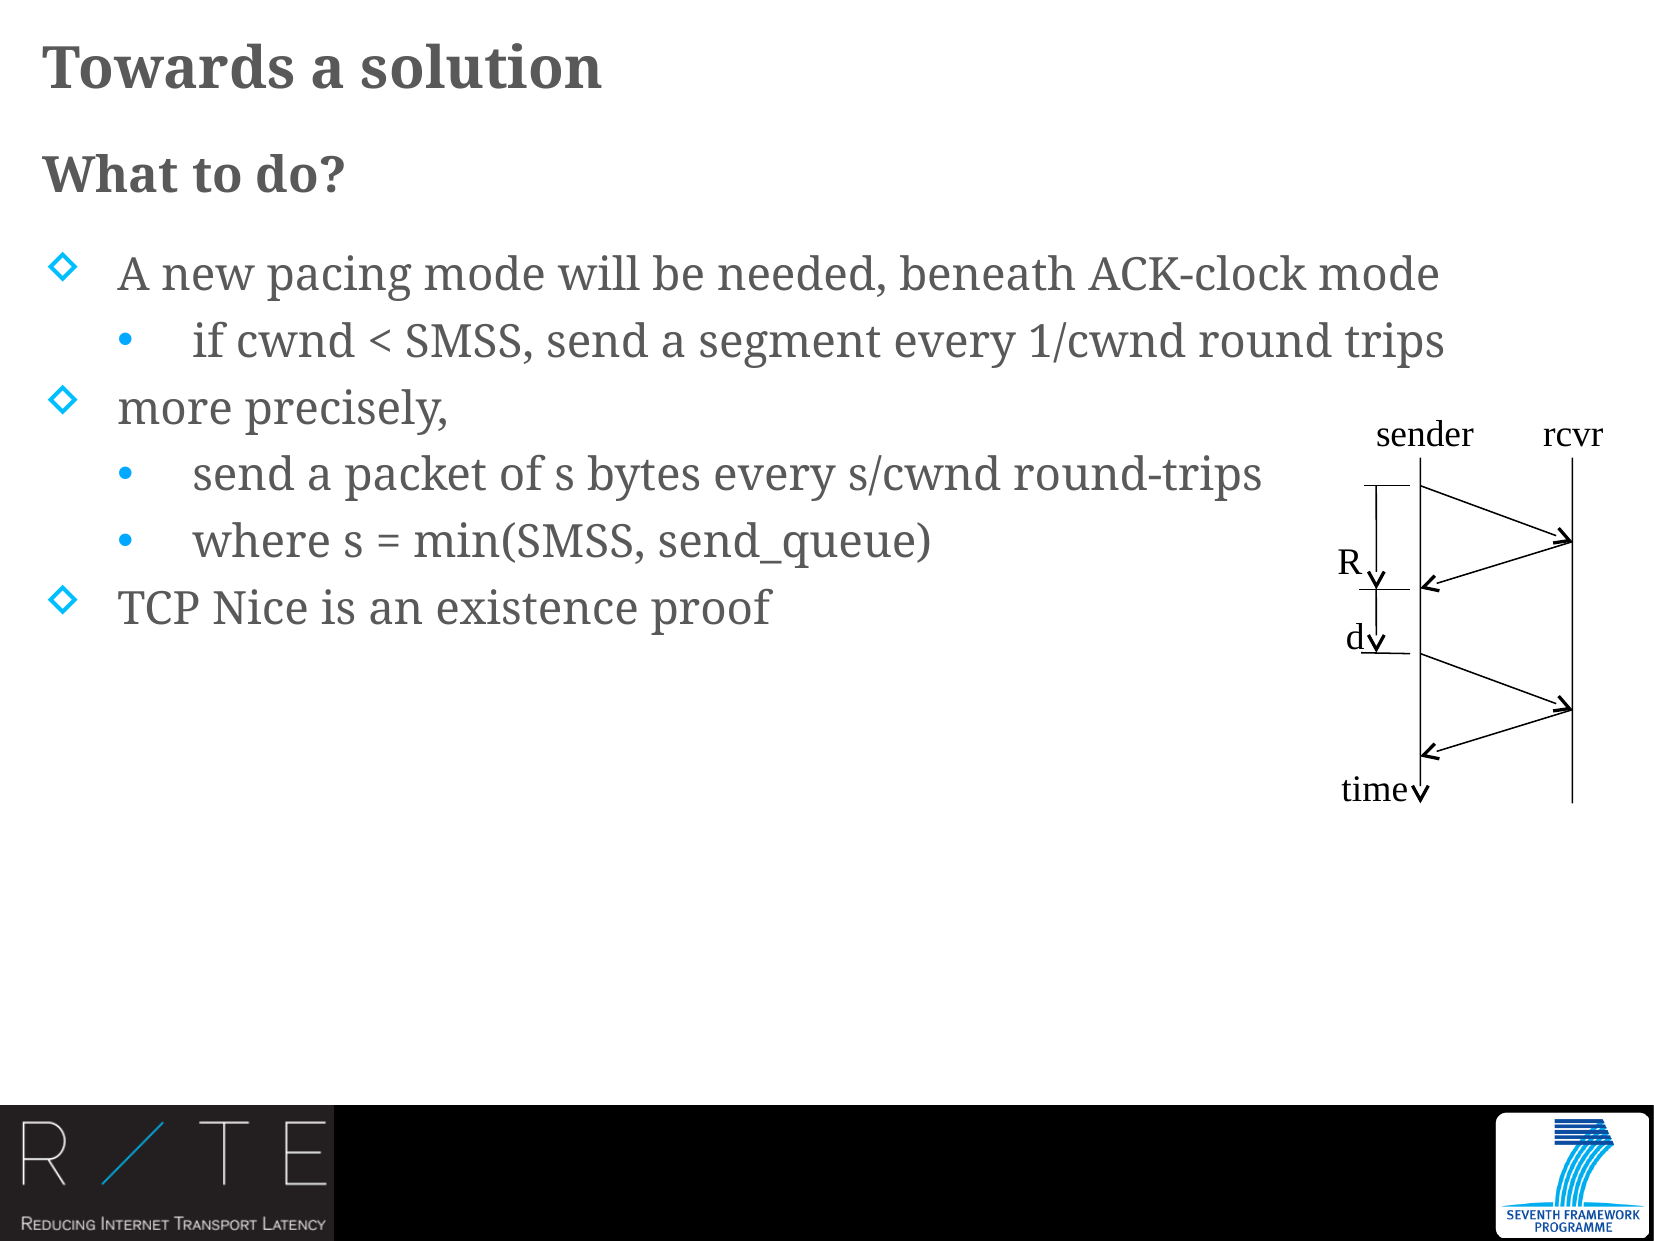

# Towards a solution
What to do?
A new pacing mode will be needed, beneath ACK-clock mode
if cwnd < SMSS, send a segment every 1/cwnd round trips
more precisely,
send a packet of s bytes every s/cwnd round-trips
where s = min(SMSS, send_queue)
TCP Nice is an existence proof
sender
rcvr
R
d
time